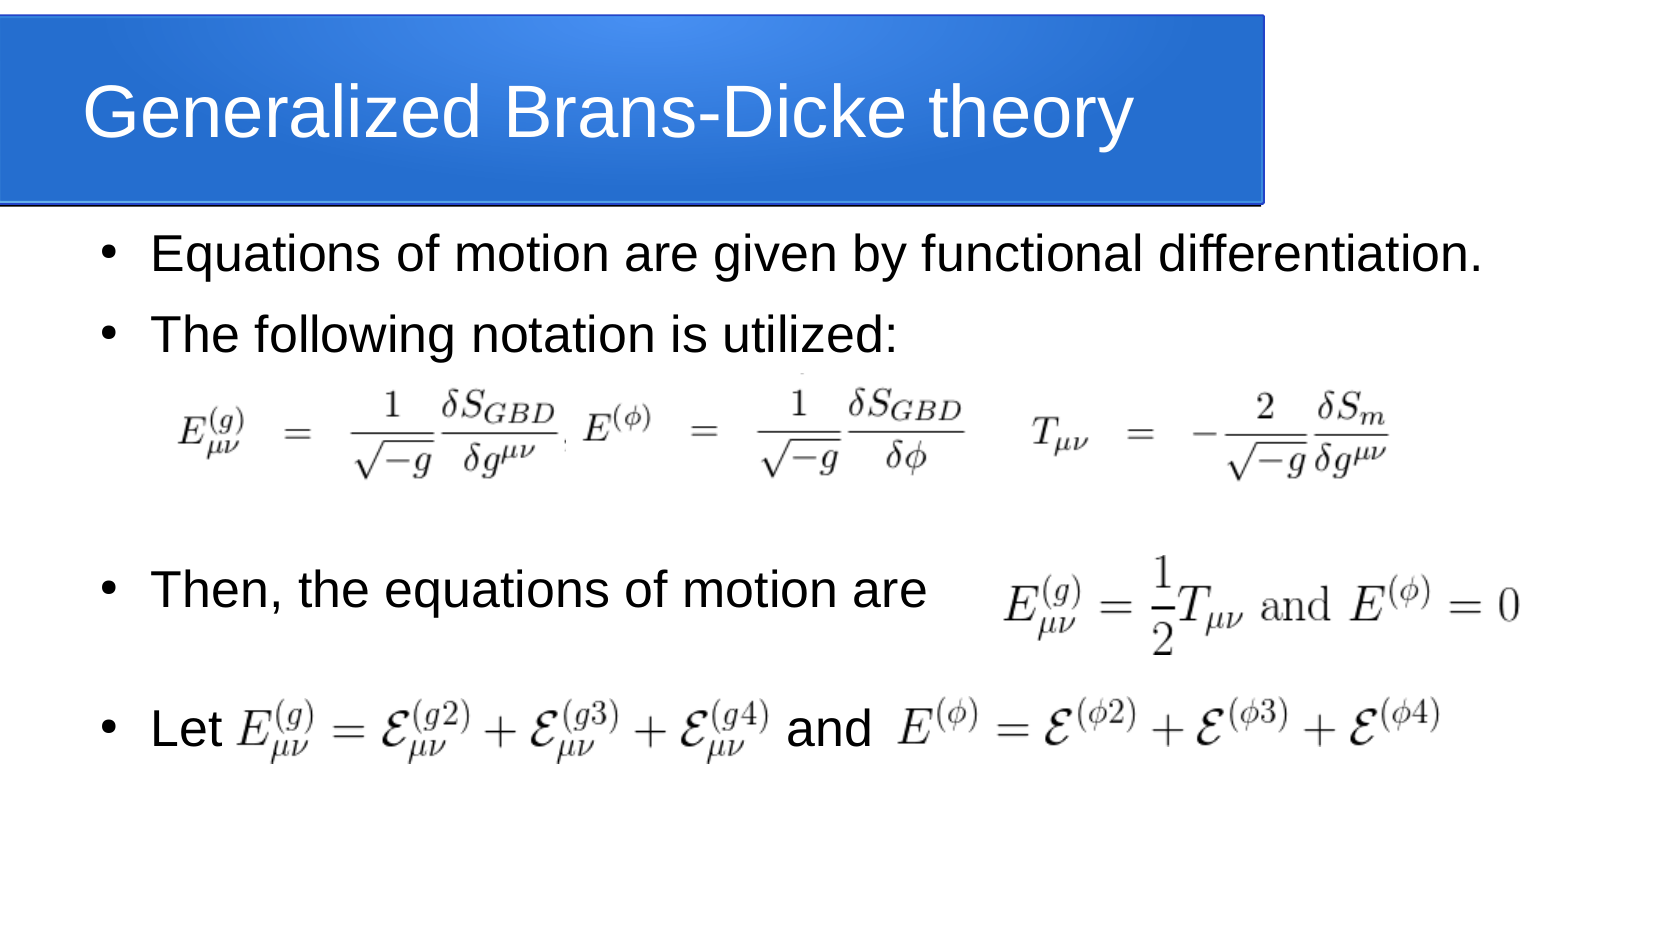

# Generalized Brans-Dicke theory
Equations of motion are given by functional differentiation.
The following notation is utilized:
Then, the equations of motion are
Let and